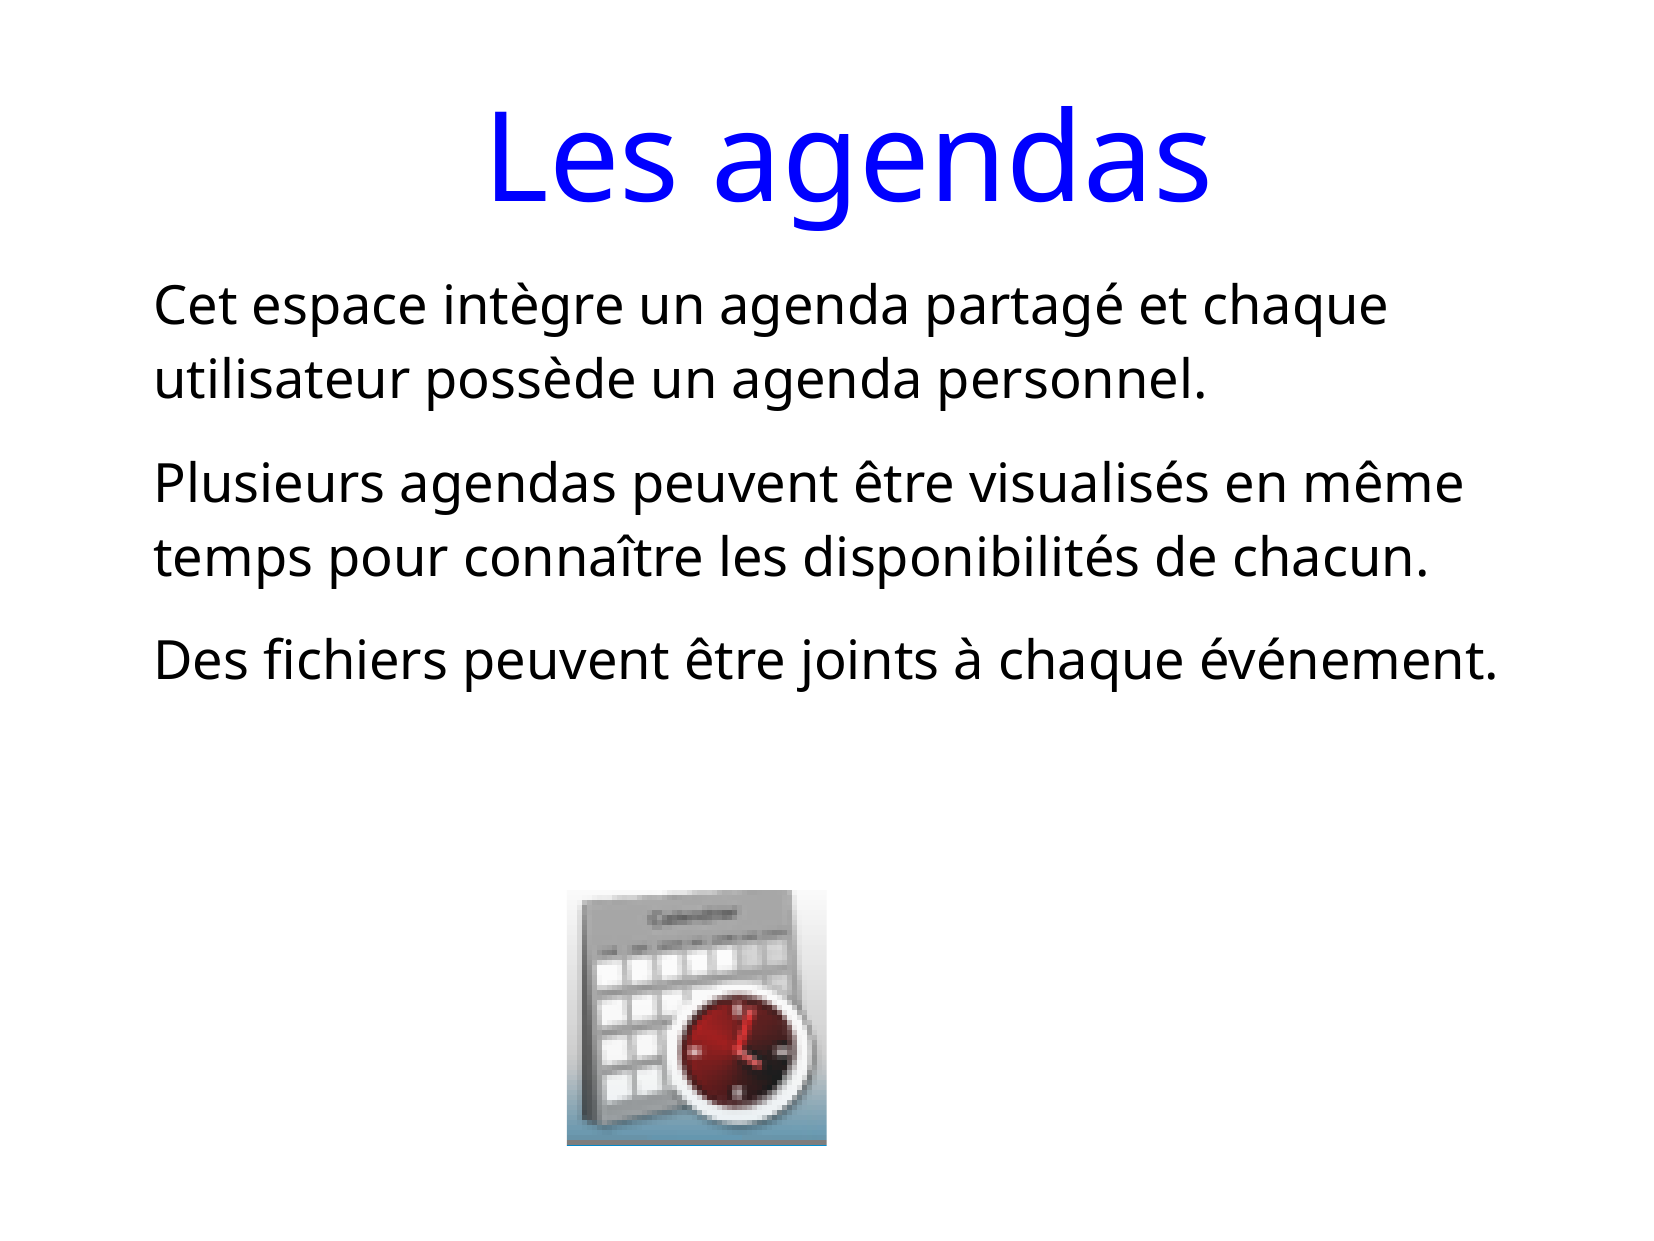

# Les agendas
Cet espace intègre un agenda partagé et chaque utilisateur possède un agenda personnel.
Plusieurs agendas peuvent être visualisés en même temps pour connaître les disponibilités de chacun.
Des fichiers peuvent être joints à chaque événement.